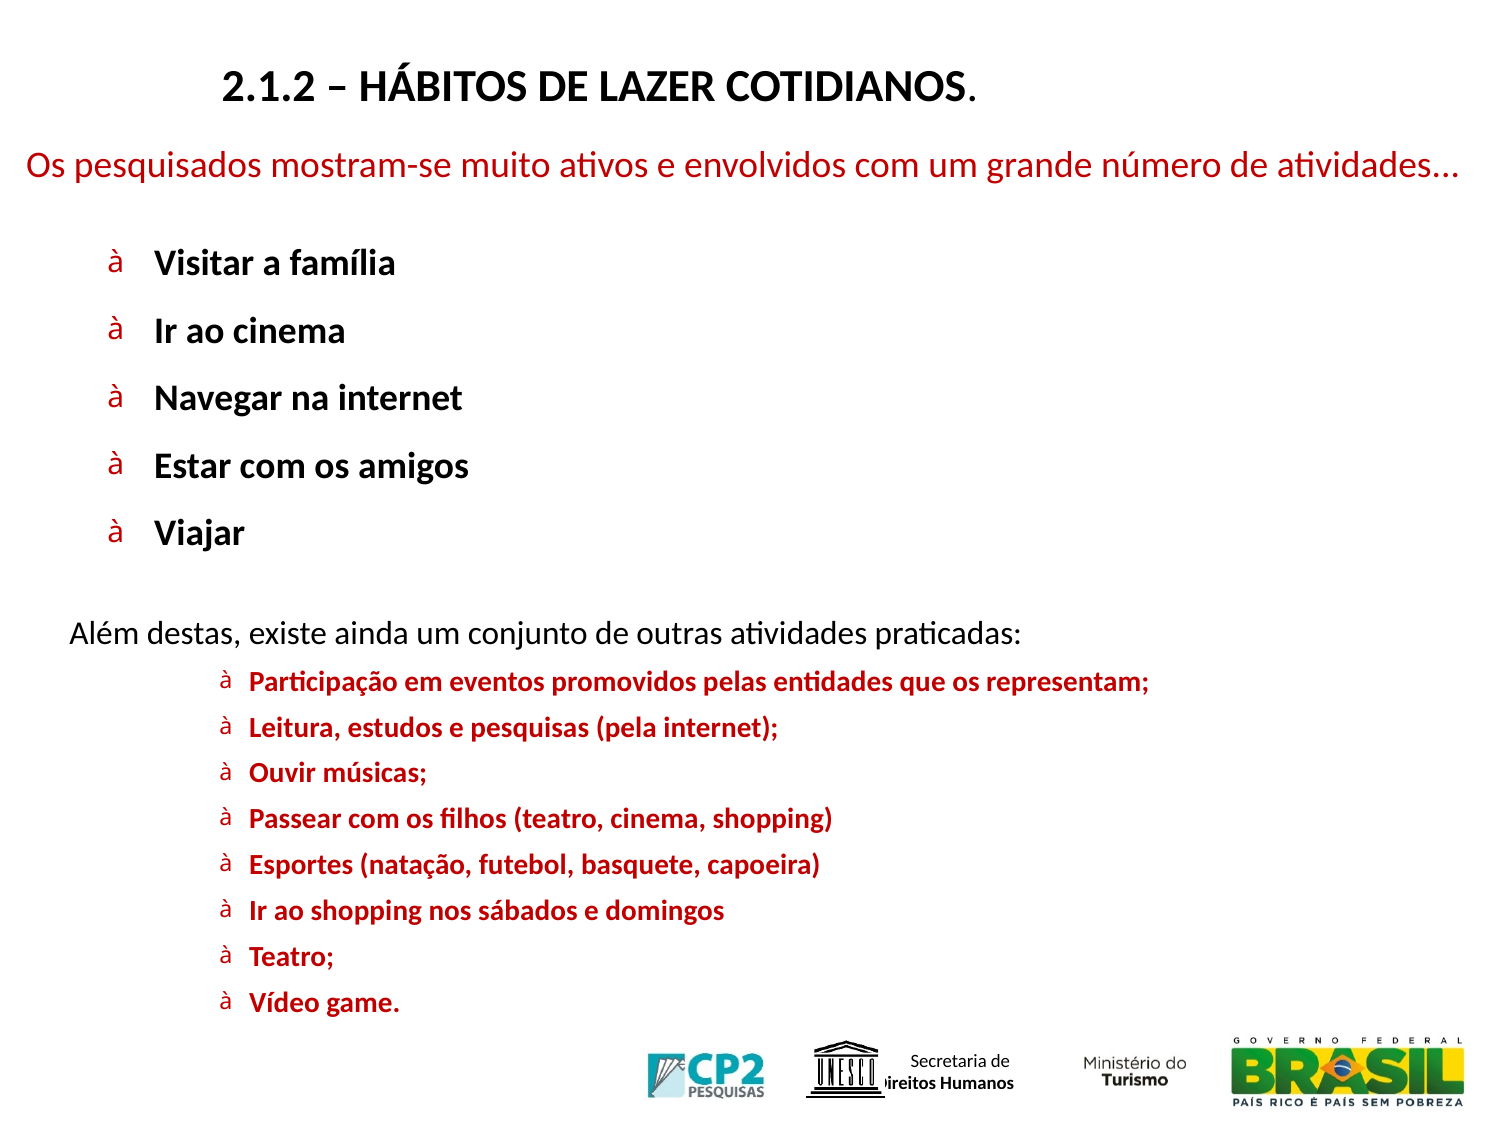

2.1.2 – Hábitos de lazer cotidianos.
Os pesquisados mostram-se muito ativos e envolvidos com um grande número de atividades...
Visitar a família
Ir ao cinema
Navegar na internet
Estar com os amigos
Viajar
Além destas, existe ainda um conjunto de outras atividades praticadas:
Participação em eventos promovidos pelas entidades que os representam;
Leitura, estudos e pesquisas (pela internet);
Ouvir músicas;
Passear com os filhos (teatro, cinema, shopping)
Esportes (natação, futebol, basquete, capoeira)
Ir ao shopping nos sábados e domingos
Teatro;
Vídeo game.